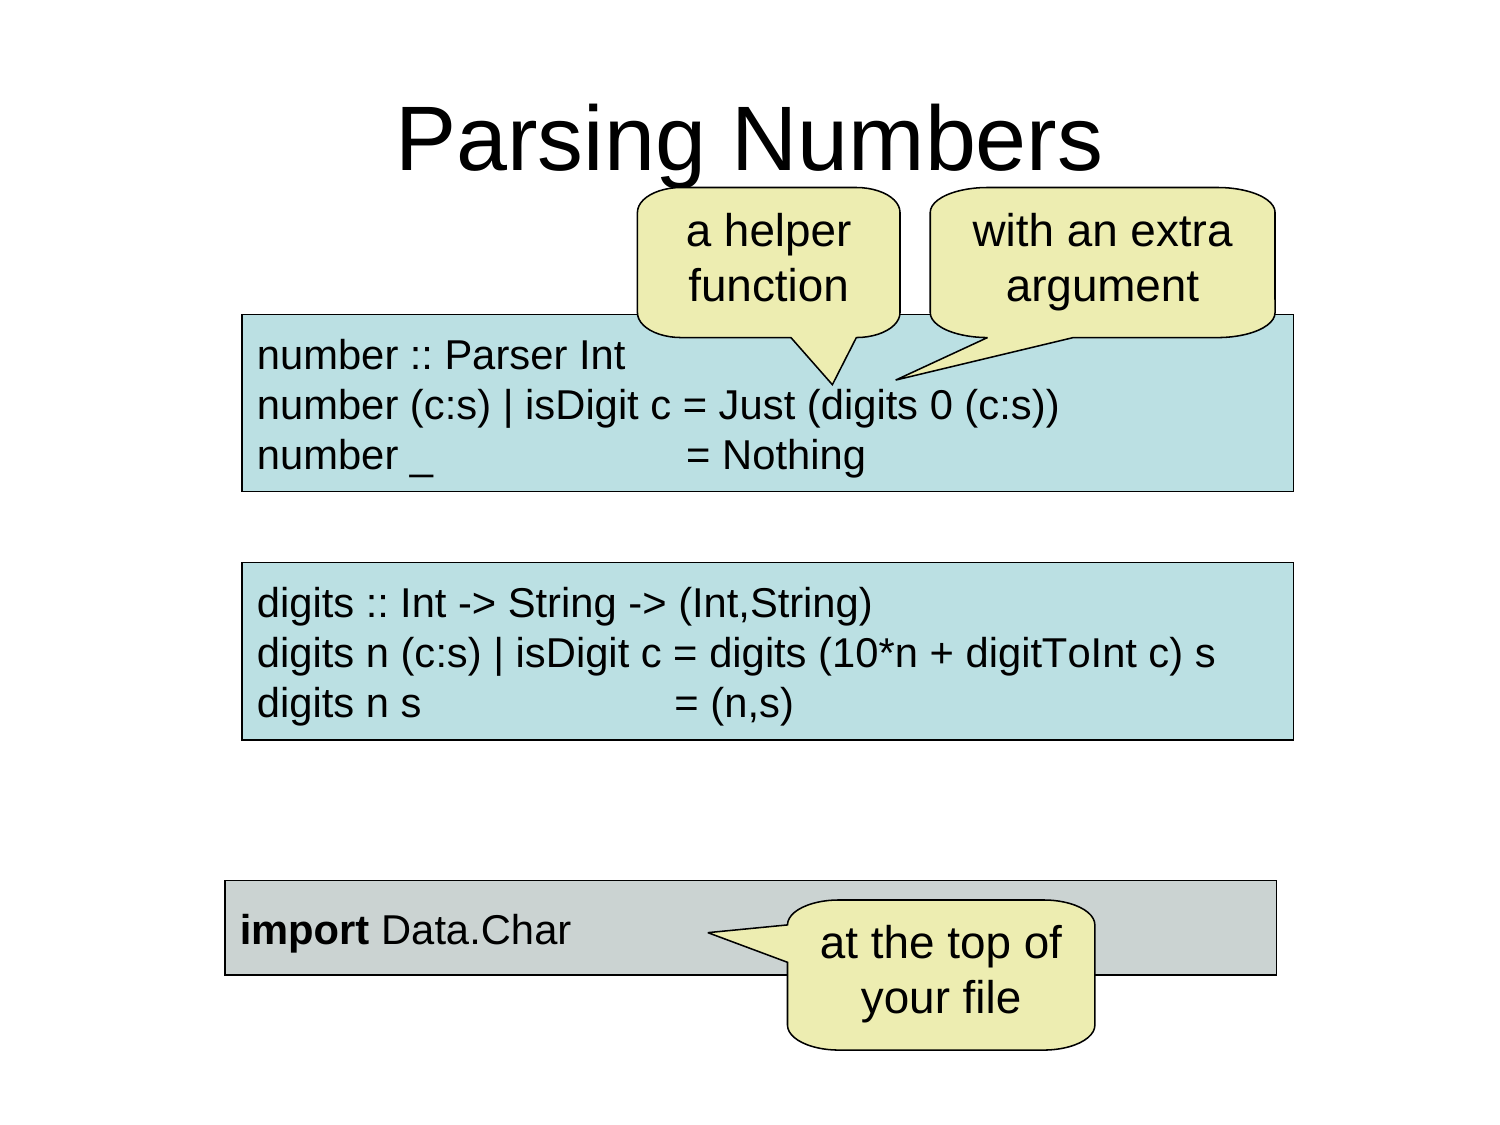

# Parsing Numbers
a helper function
with an extra argument
number :: Parser Int
number (c:s) | isDigit c = Just (digits 0 (c:s))
number _ = Nothing
digits :: Int -> String -> (Int,String)
digits n (c:s) | isDigit c = digits (10*n + digitToInt c) s
digits n s = (n,s)
import Data.Char
at the top of your file